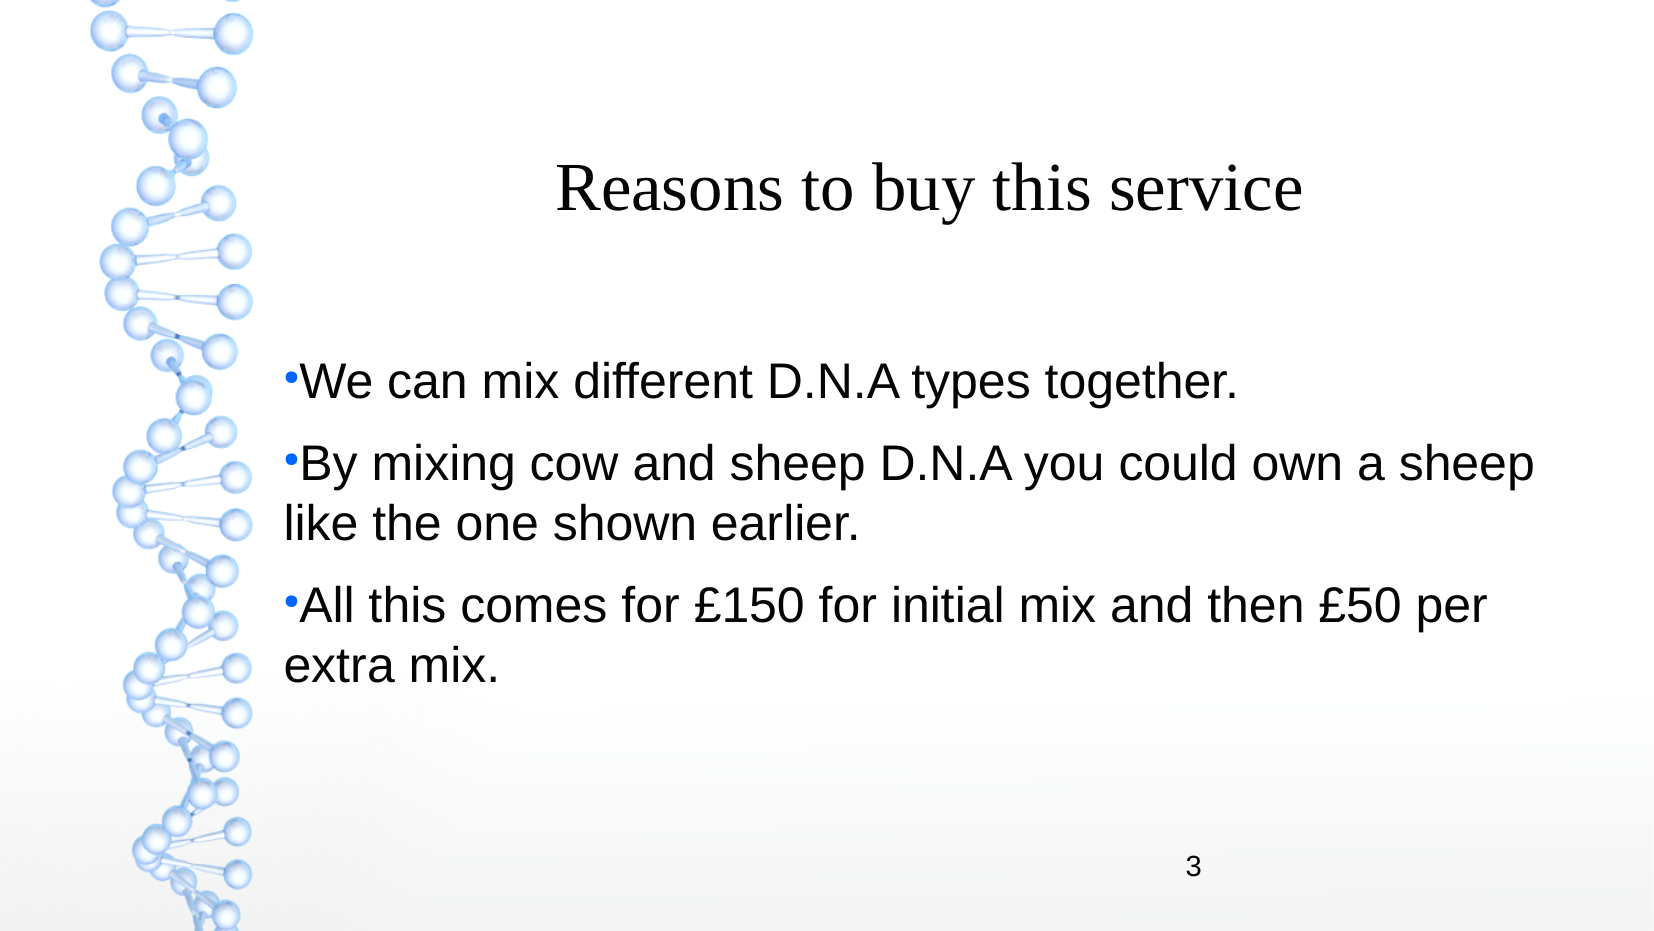

# Reasons to buy this service
We can mix different D.N.A types together.
By mixing cow and sheep D.N.A you could own a sheep like the one shown earlier.
All this comes for £150 for initial mix and then £50 per extra mix.